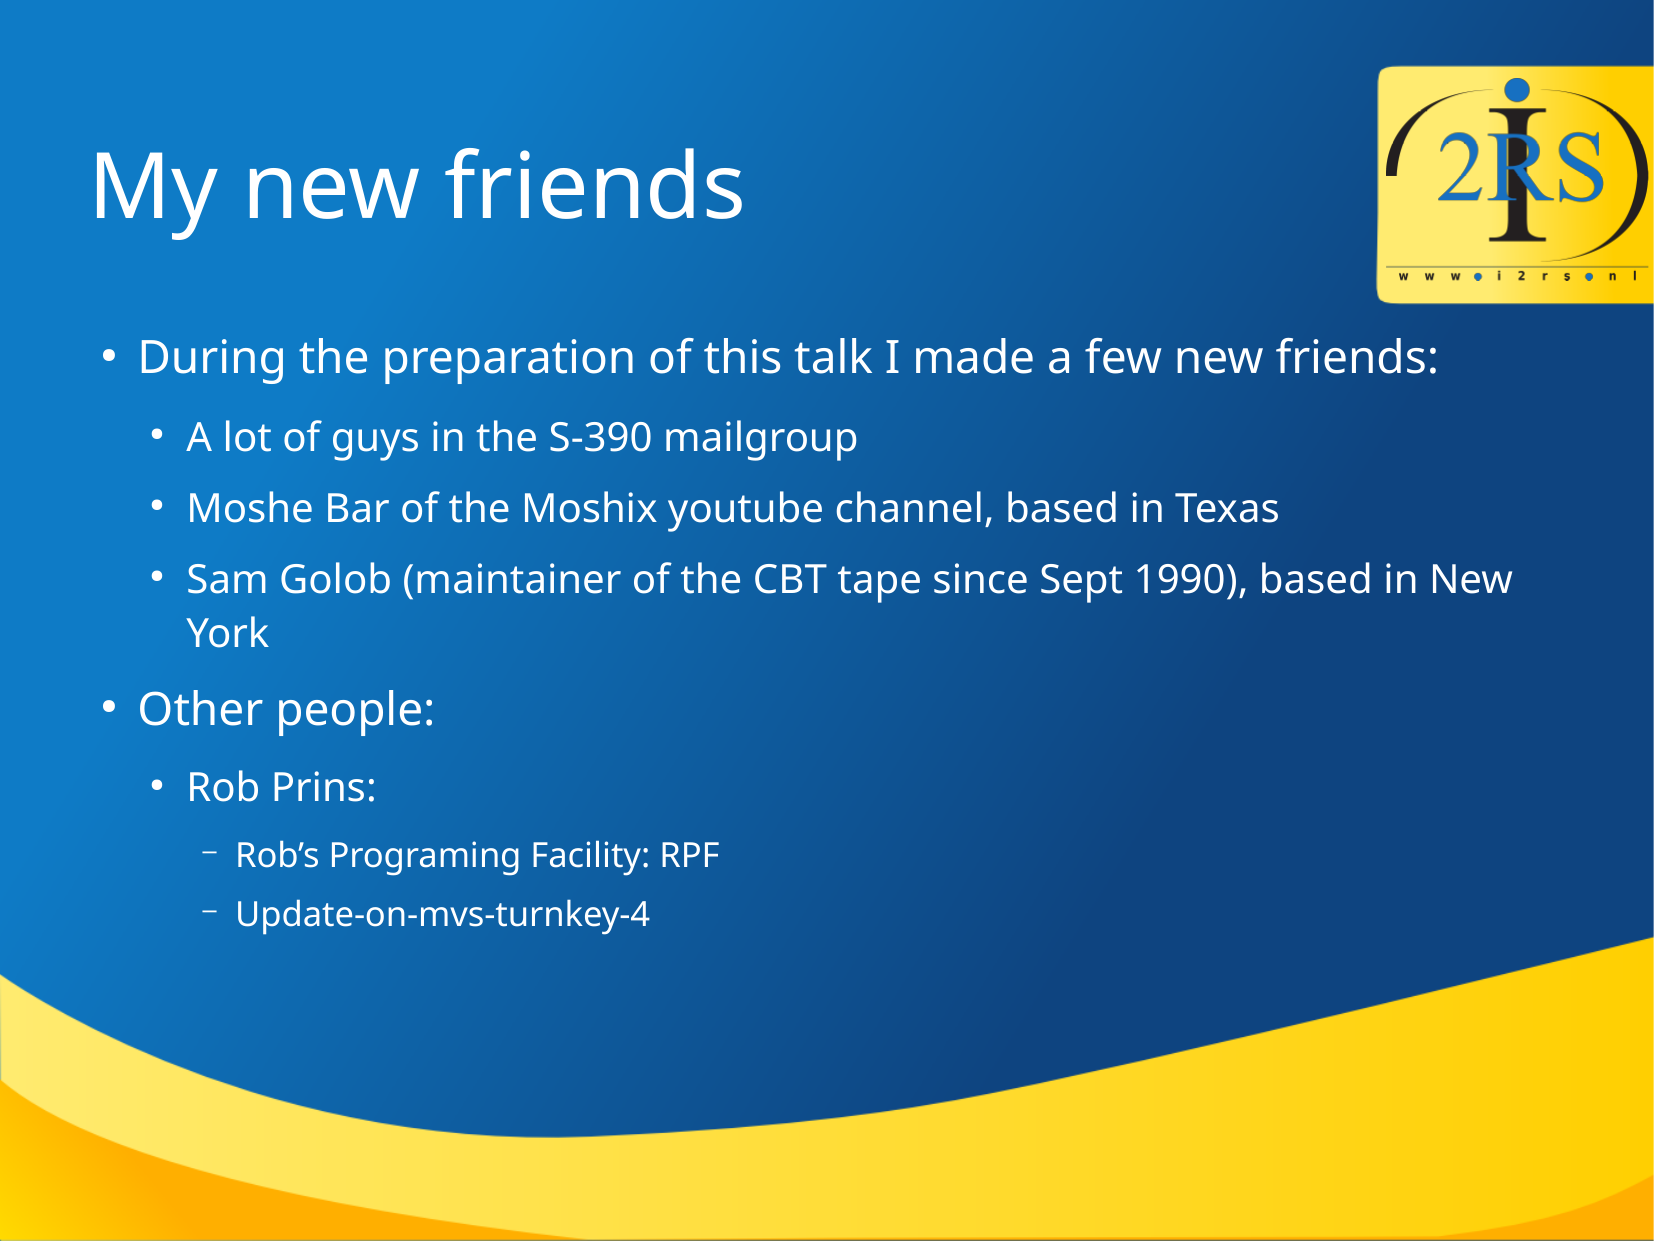

# My new friends
During the preparation of this talk I made a few new friends:
A lot of guys in the S-390 mailgroup
Moshe Bar of the Moshix youtube channel, based in Texas
Sam Golob (maintainer of the CBT tape since Sept 1990), based in New York
Other people:
Rob Prins:
Rob’s Programing Facility: RPF
Update-on-mvs-turnkey-4